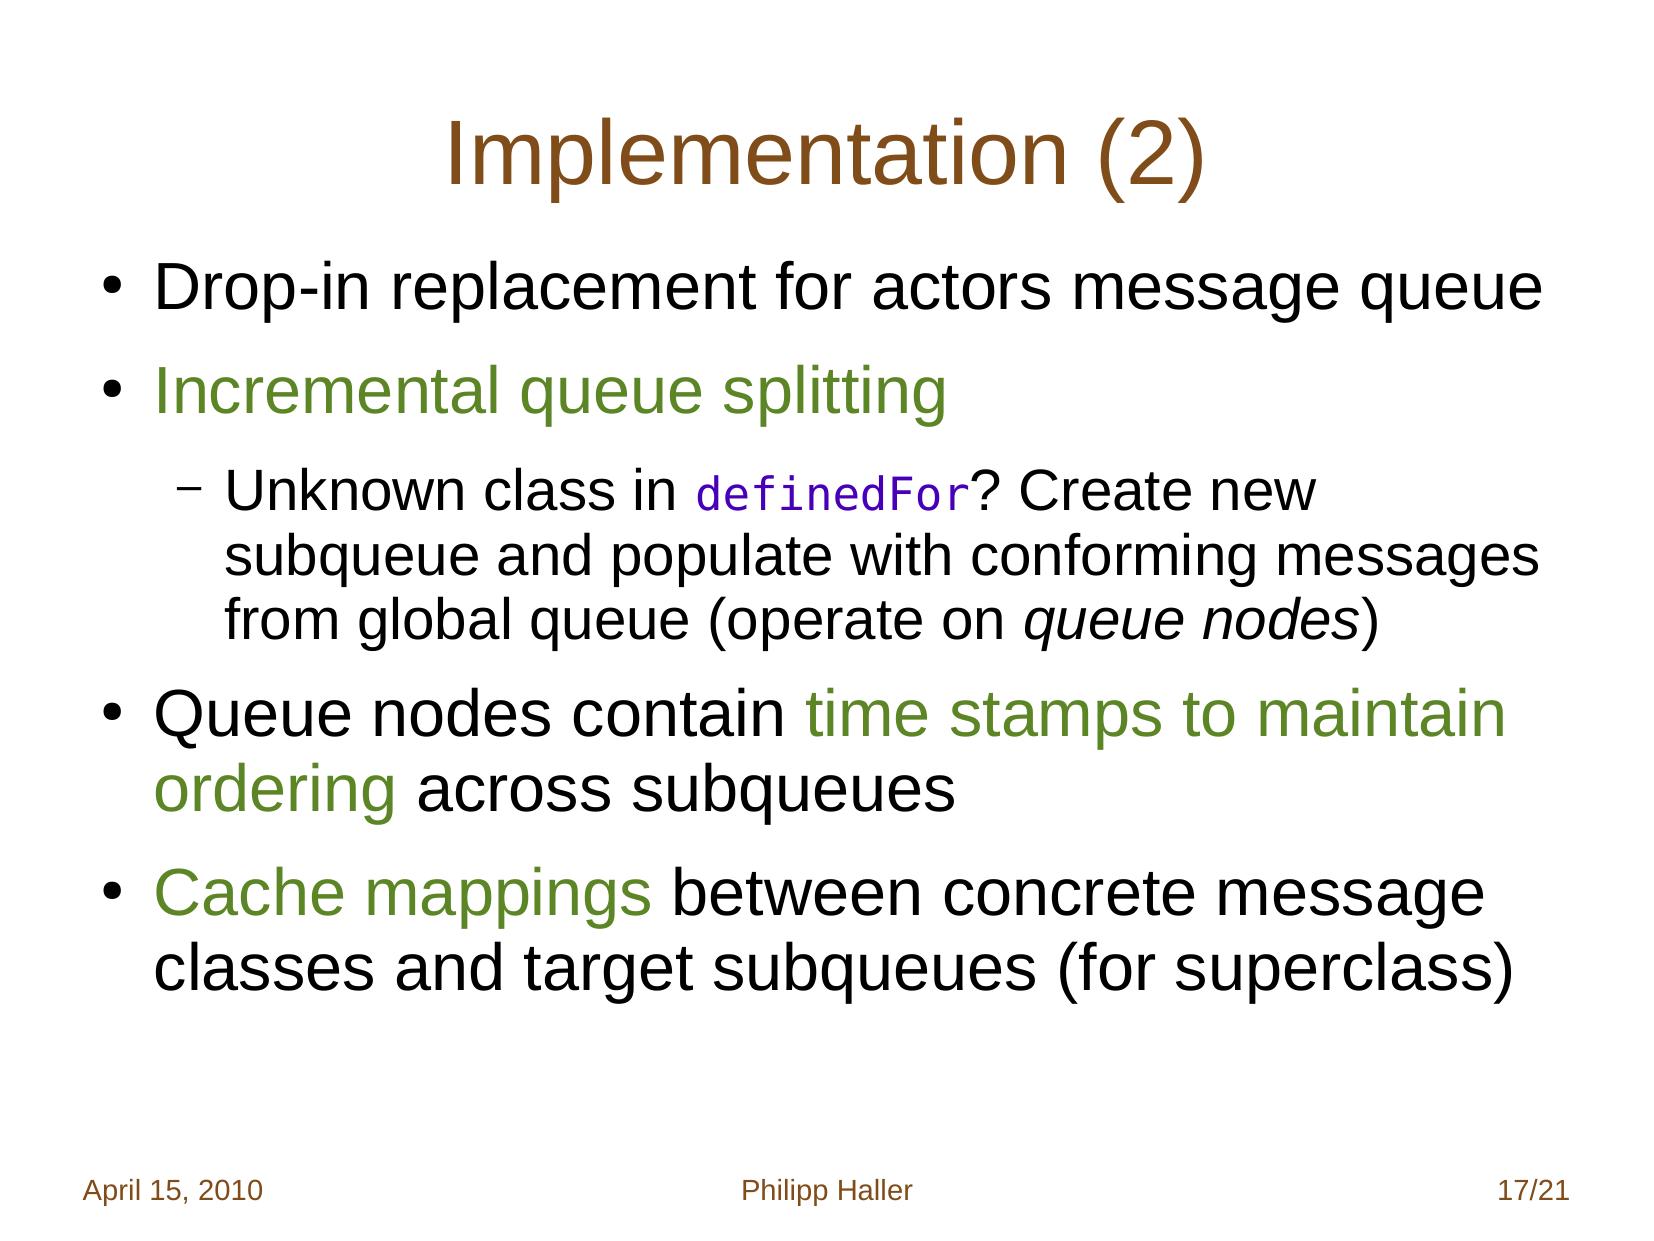

# Implementation (2)
Drop-in replacement for actors message queue
Incremental queue splitting
Unknown class in definedFor? Create new subqueue and populate with conforming messages from global queue (operate on queue nodes)
Queue nodes contain time stamps to maintain ordering across subqueues
Cache mappings between concrete message classes and target subqueues (for superclass)
April 15, 2010
Translucent Functions
17